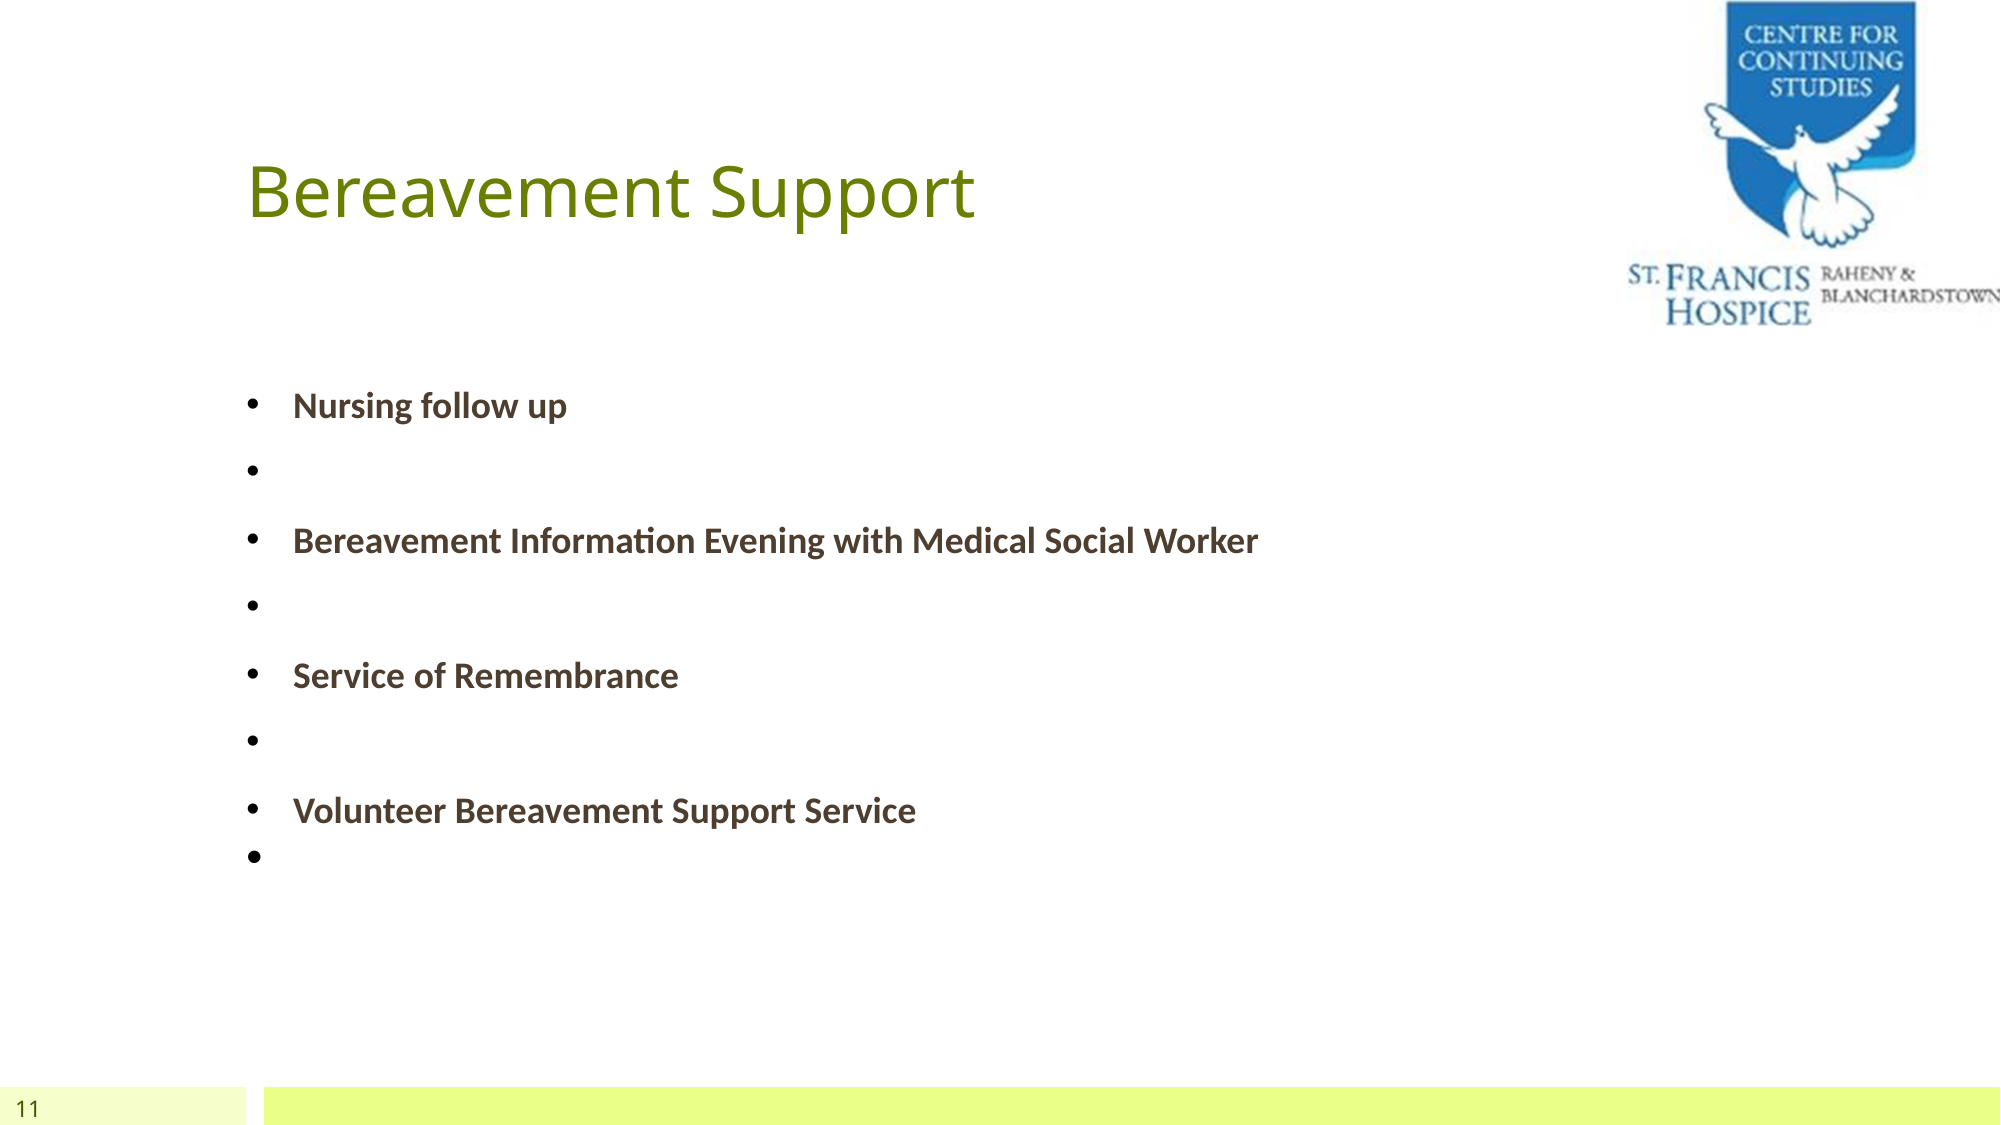

# Bereavement Support
Nursing follow up
Bereavement Information Evening with Medical Social Worker
Service of Remembrance
Volunteer Bereavement Support Service